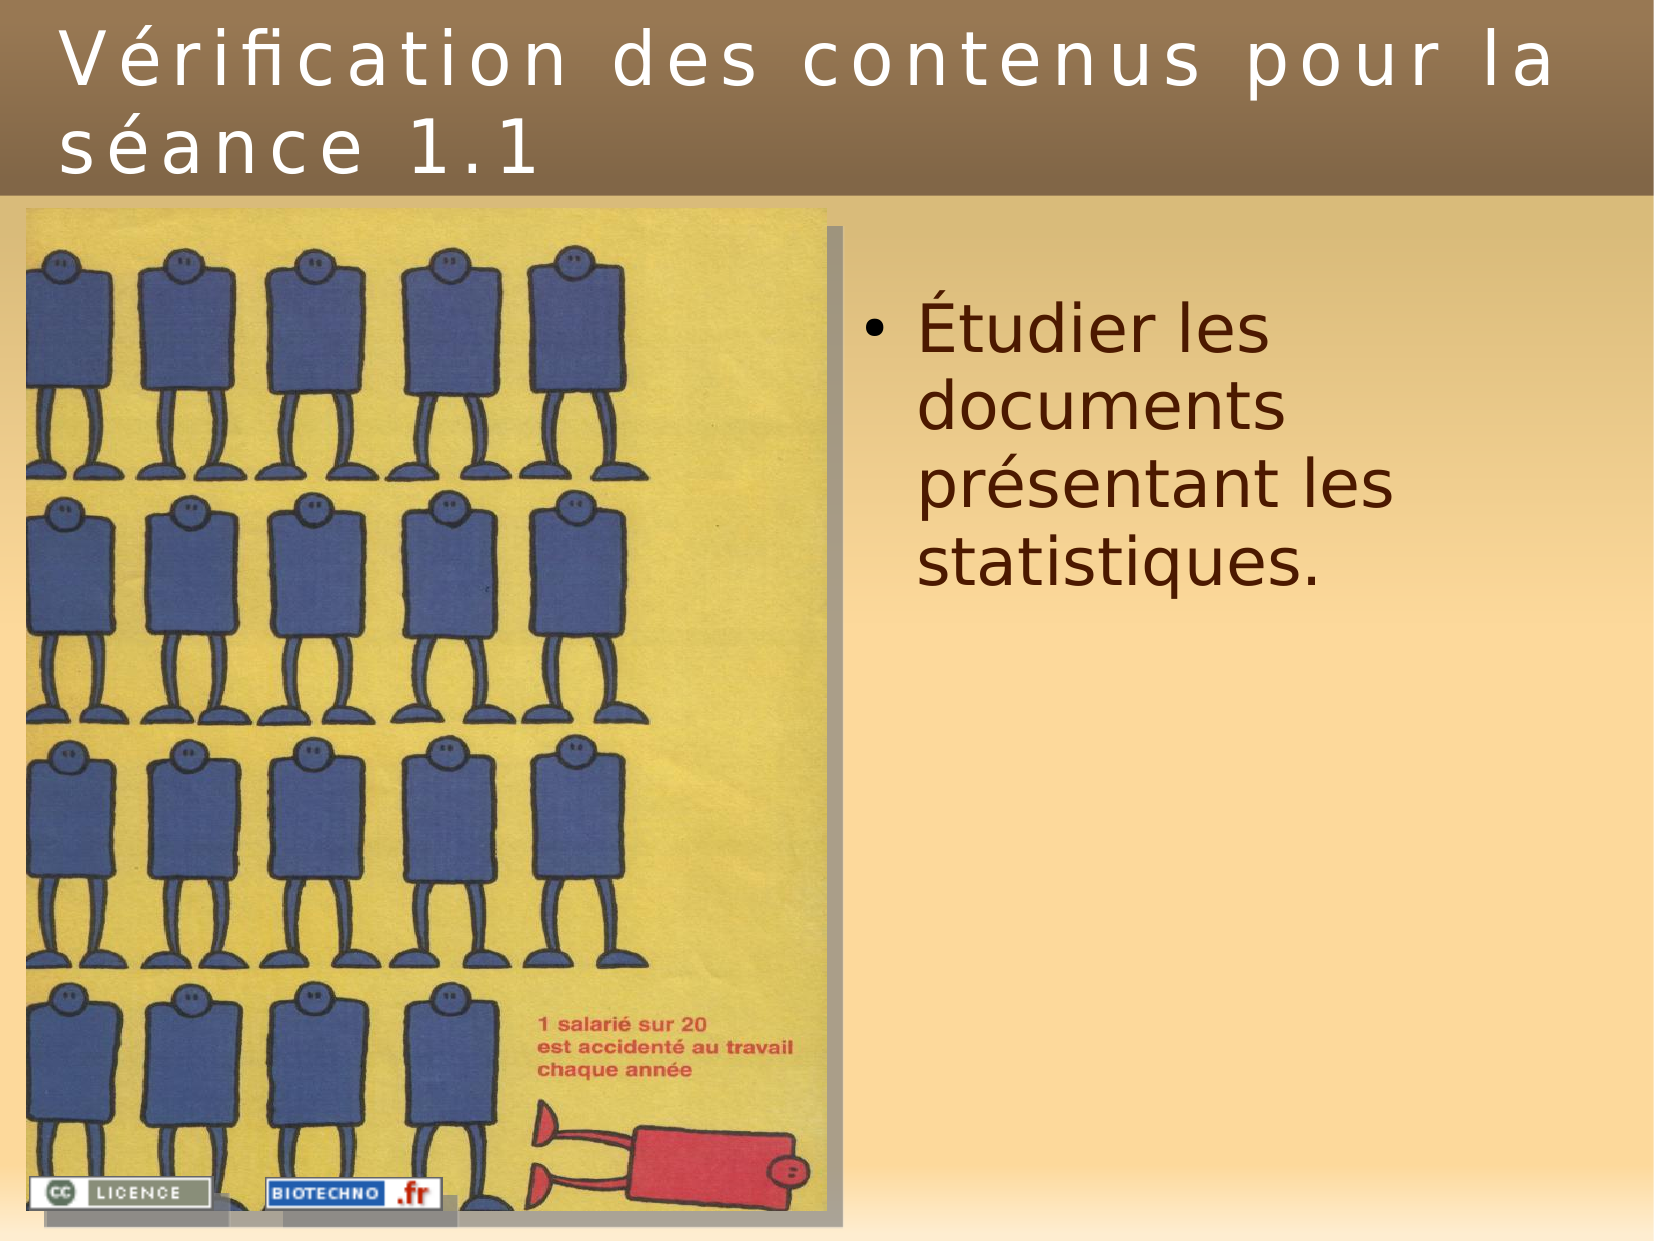

# Vérification des contenus pour la séance 1.1
Étudier les documents présentant les statistiques.